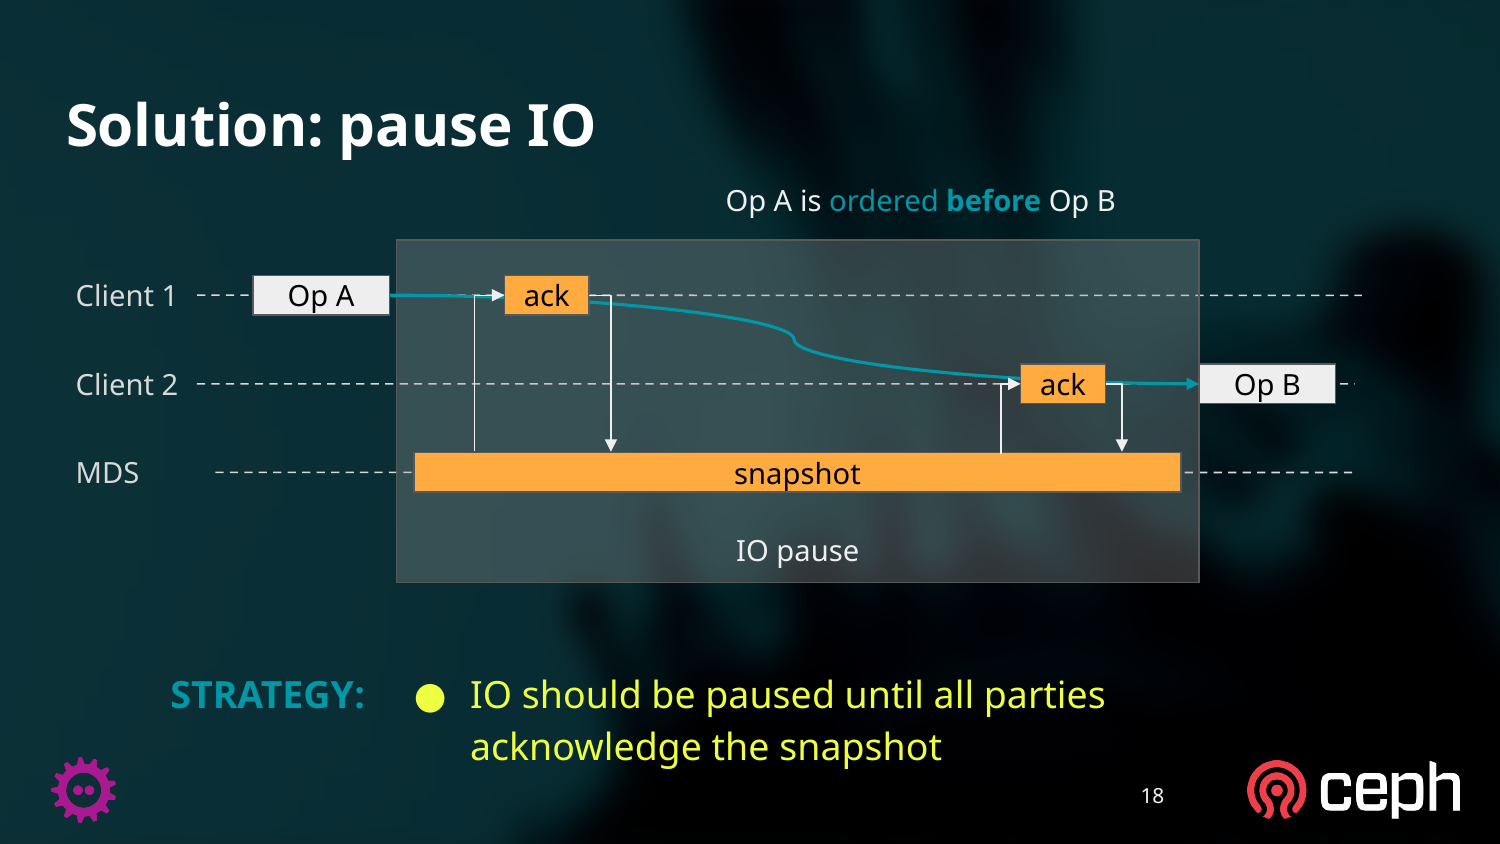

# Solution: pause IO
Op A is ordered before Op B
IO pause
Client 1
Op A
ack
Client 2
ack
Op B
MDS
snapshot
STRATEGY:
IO should be paused until all parties acknowledge the snapshot